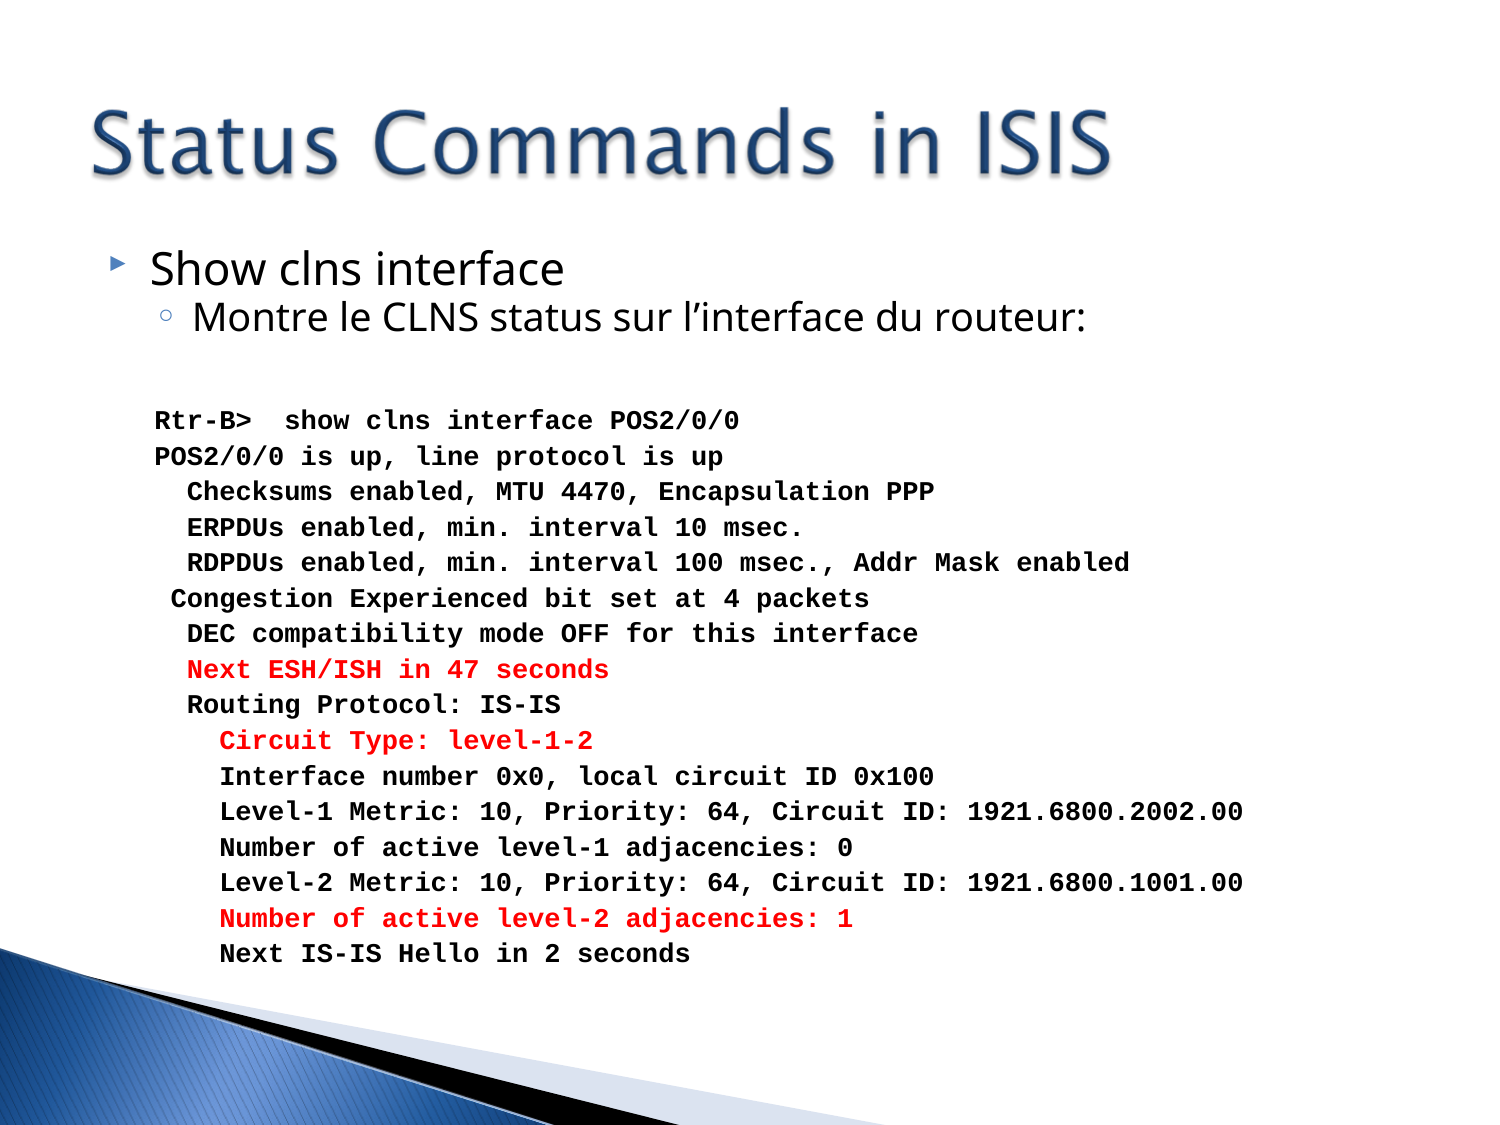

# Show clns interface
Montre le CLNS status sur l’interface du routeur:
Rtr-B> show clns interface POS2/0/0
POS2/0/0 is up, line protocol is up
 Checksums enabled, MTU 4470, Encapsulation PPP
 ERPDUs enabled, min. interval 10 msec.
 RDPDUs enabled, min. interval 100 msec., Addr Mask enabled
 Congestion Experienced bit set at 4 packets
 DEC compatibility mode OFF for this interface
 Next ESH/ISH in 47 seconds
 Routing Protocol: IS-IS
 Circuit Type: level-1-2
 Interface number 0x0, local circuit ID 0x100
 Level-1 Metric: 10, Priority: 64, Circuit ID: 1921.6800.2002.00
 Number of active level-1 adjacencies: 0
 Level-2 Metric: 10, Priority: 64, Circuit ID: 1921.6800.1001.00
 Number of active level-2 adjacencies: 1
 Next IS-IS Hello in 2 seconds